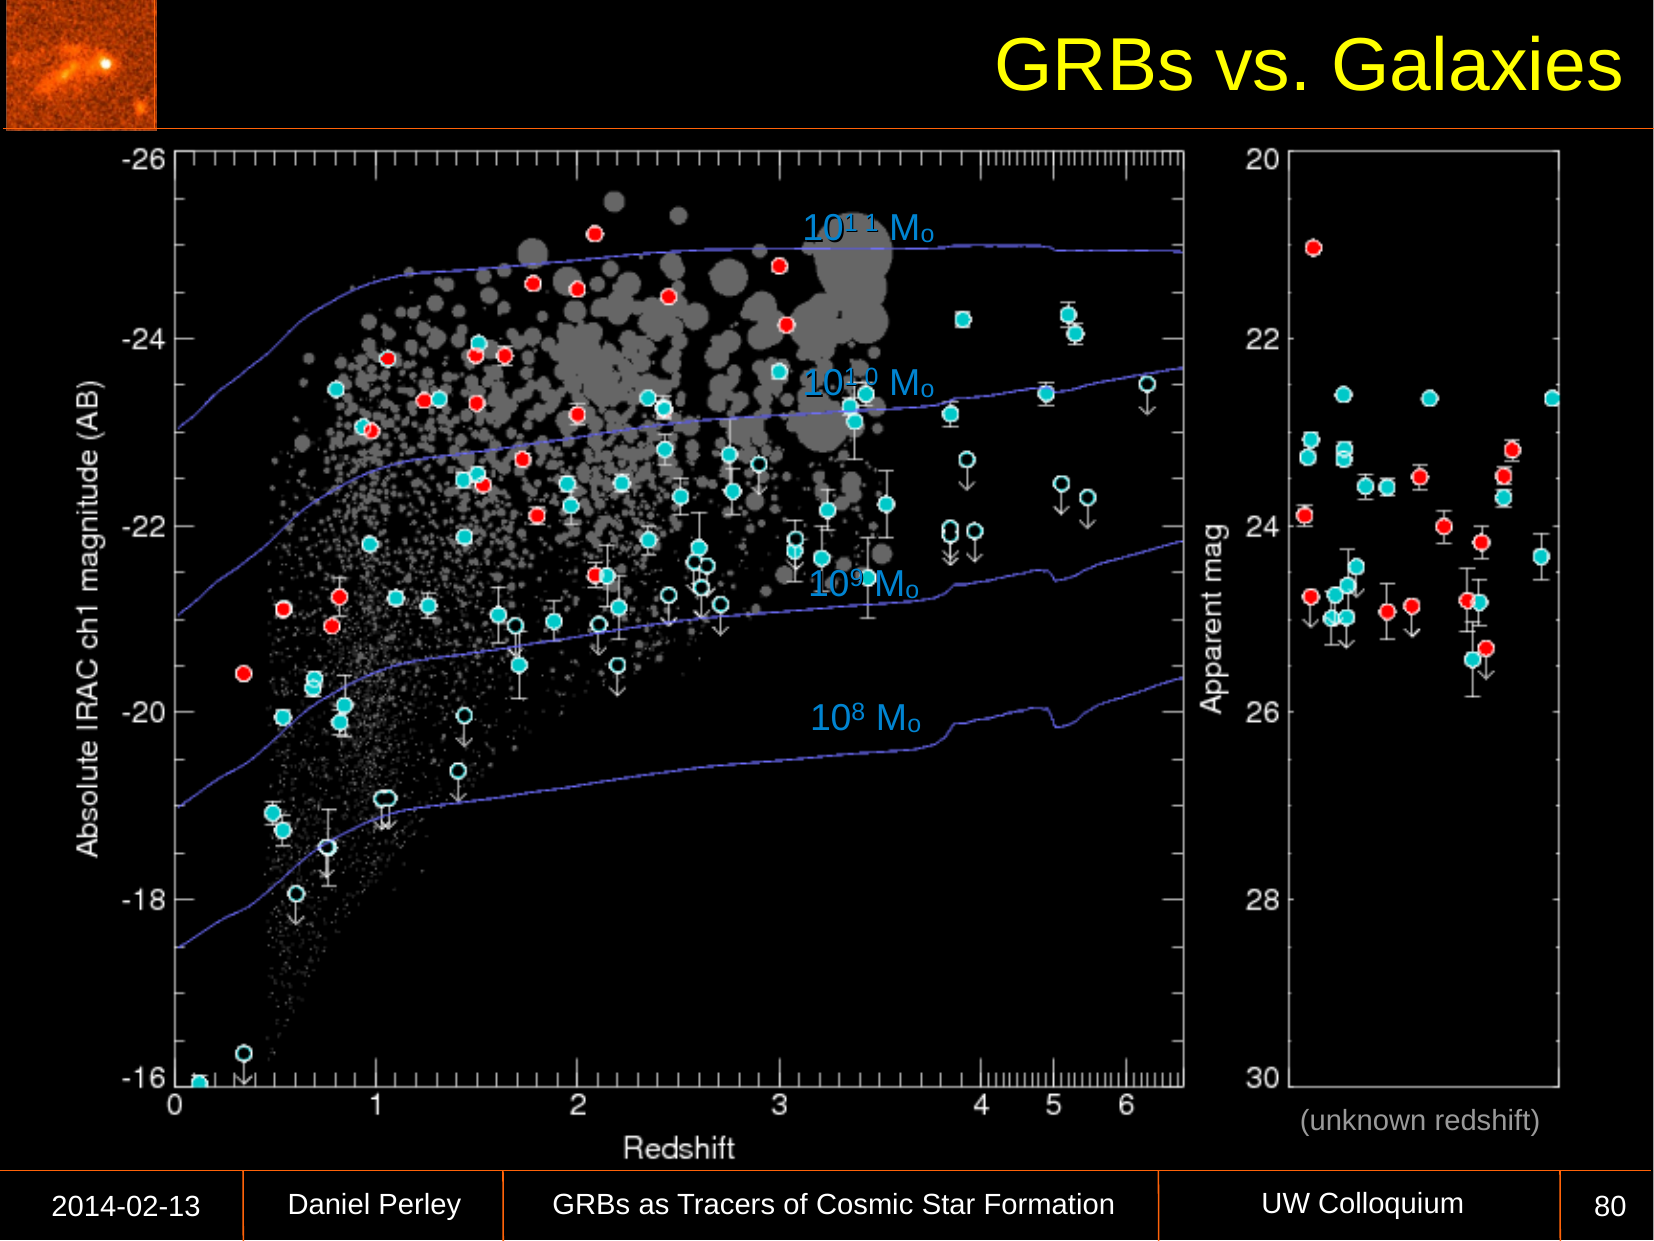

# GRBs vs. Galaxies
101 1 Mo
101 0 Mo
109 Mo
108 Mo
(unknown redshift)
2014-02-13
80